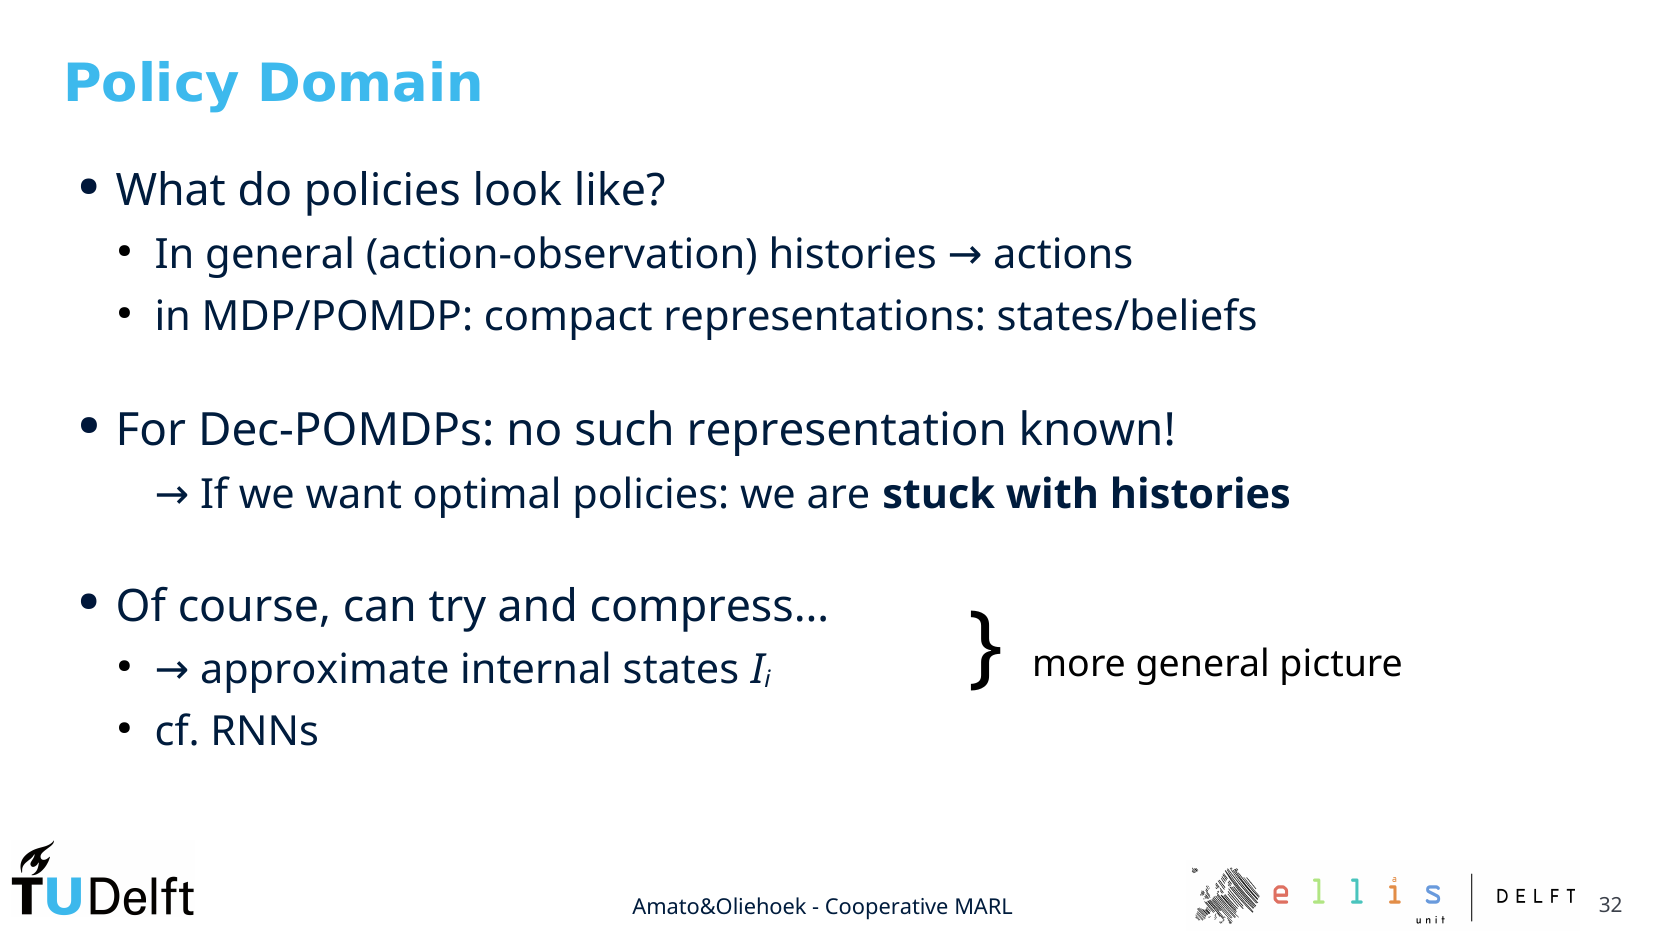

# Policy Domain
What do policies look like?
In general (action-observation) histories → actions
in MDP/POMDP: compact representations: states/beliefs
For Dec-POMDPs: no such representation known!
→ If we want optimal policies: we are stuck with histories
Of course, can try and compress…
→ approximate internal states Ii
cf. RNNs
} more general picture
Amato&Oliehoek - Cooperative MARL